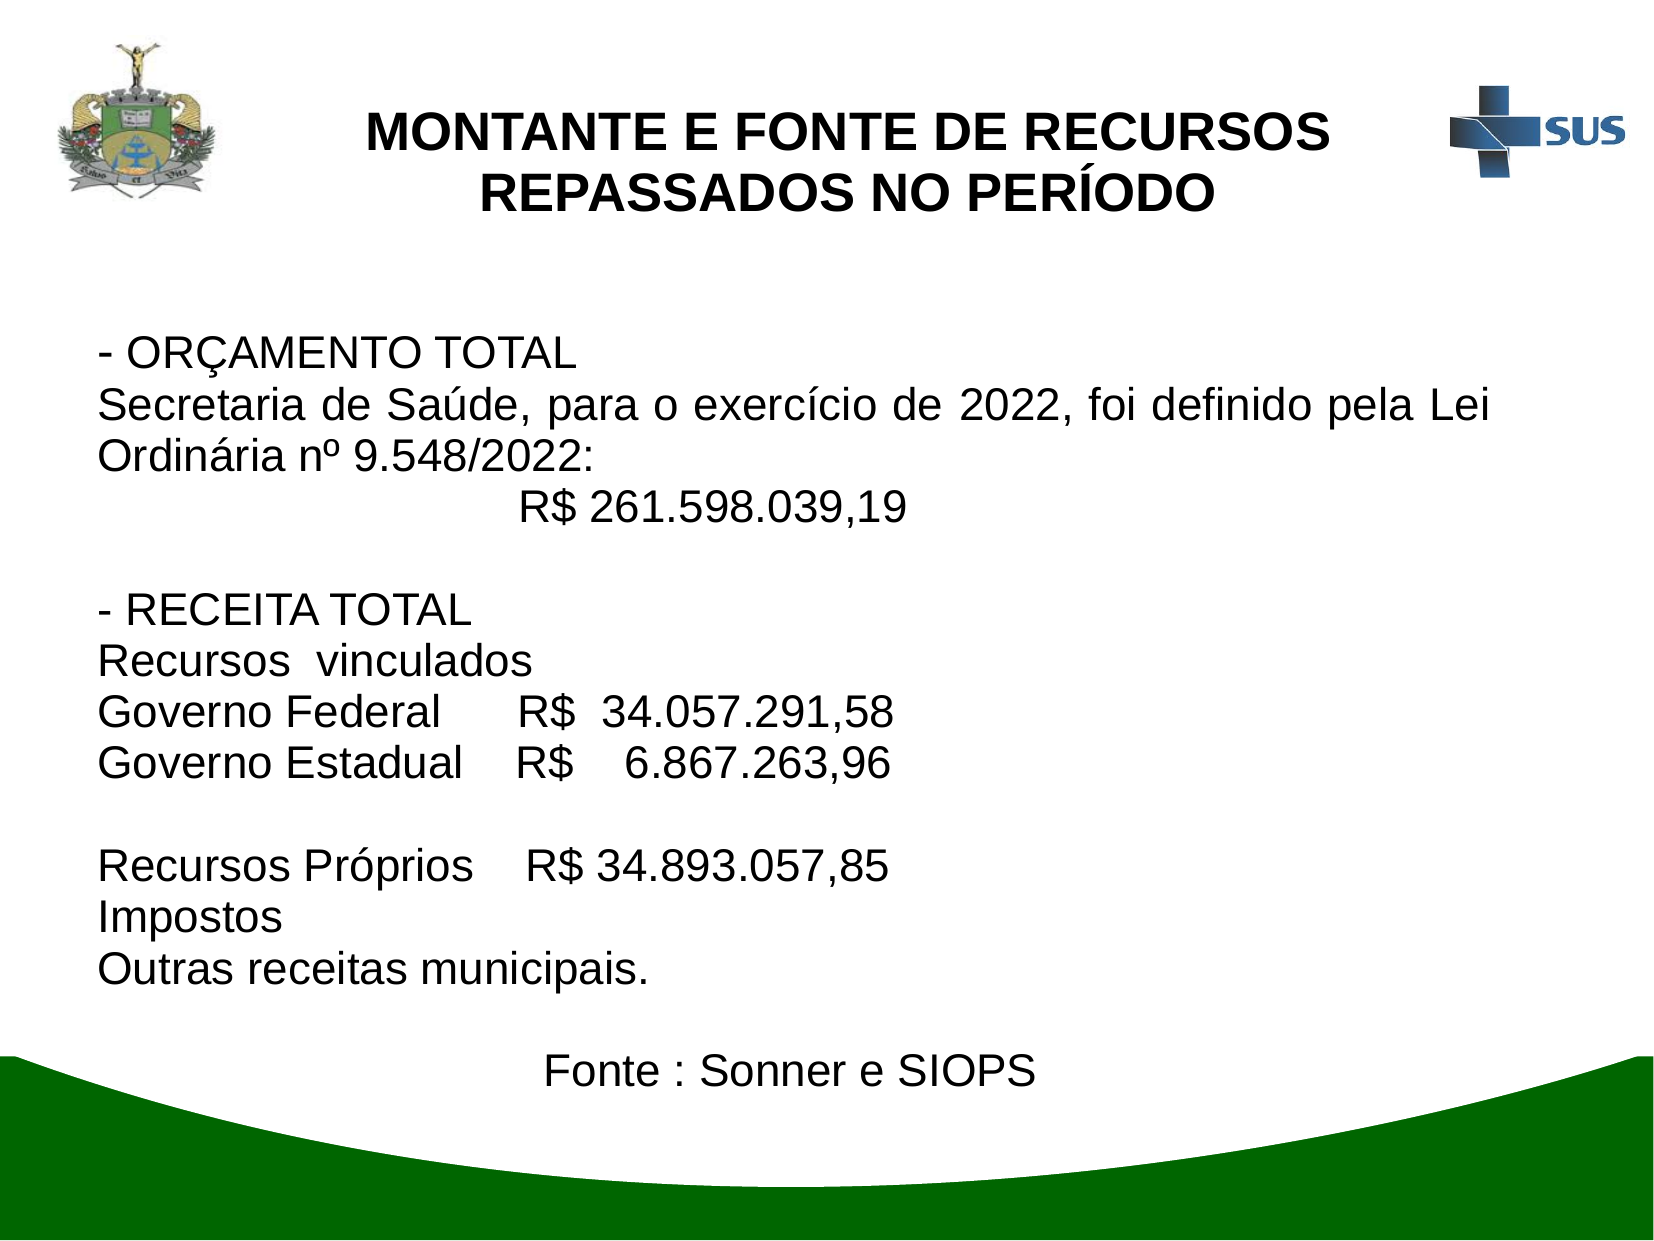

MONTANTE E FONTE DE RECURSOS REPASSADOS NO PERÍODO
- ORÇAMENTO TOTAL
Secretaria de Saúde, para o exercício de 2022, foi definido pela Lei Ordinária nº 9.548/2022:
 R$ 261.598.039,19
- RECEITA TOTAL
Recursos vinculados
Governo Federal R$ 34.057.291,58
Governo Estadual R$ 6.867.263,96
Recursos Próprios R$ 34.893.057,85
Impostos
Outras receitas municipais.
 Fonte : Sonner e SIOPS